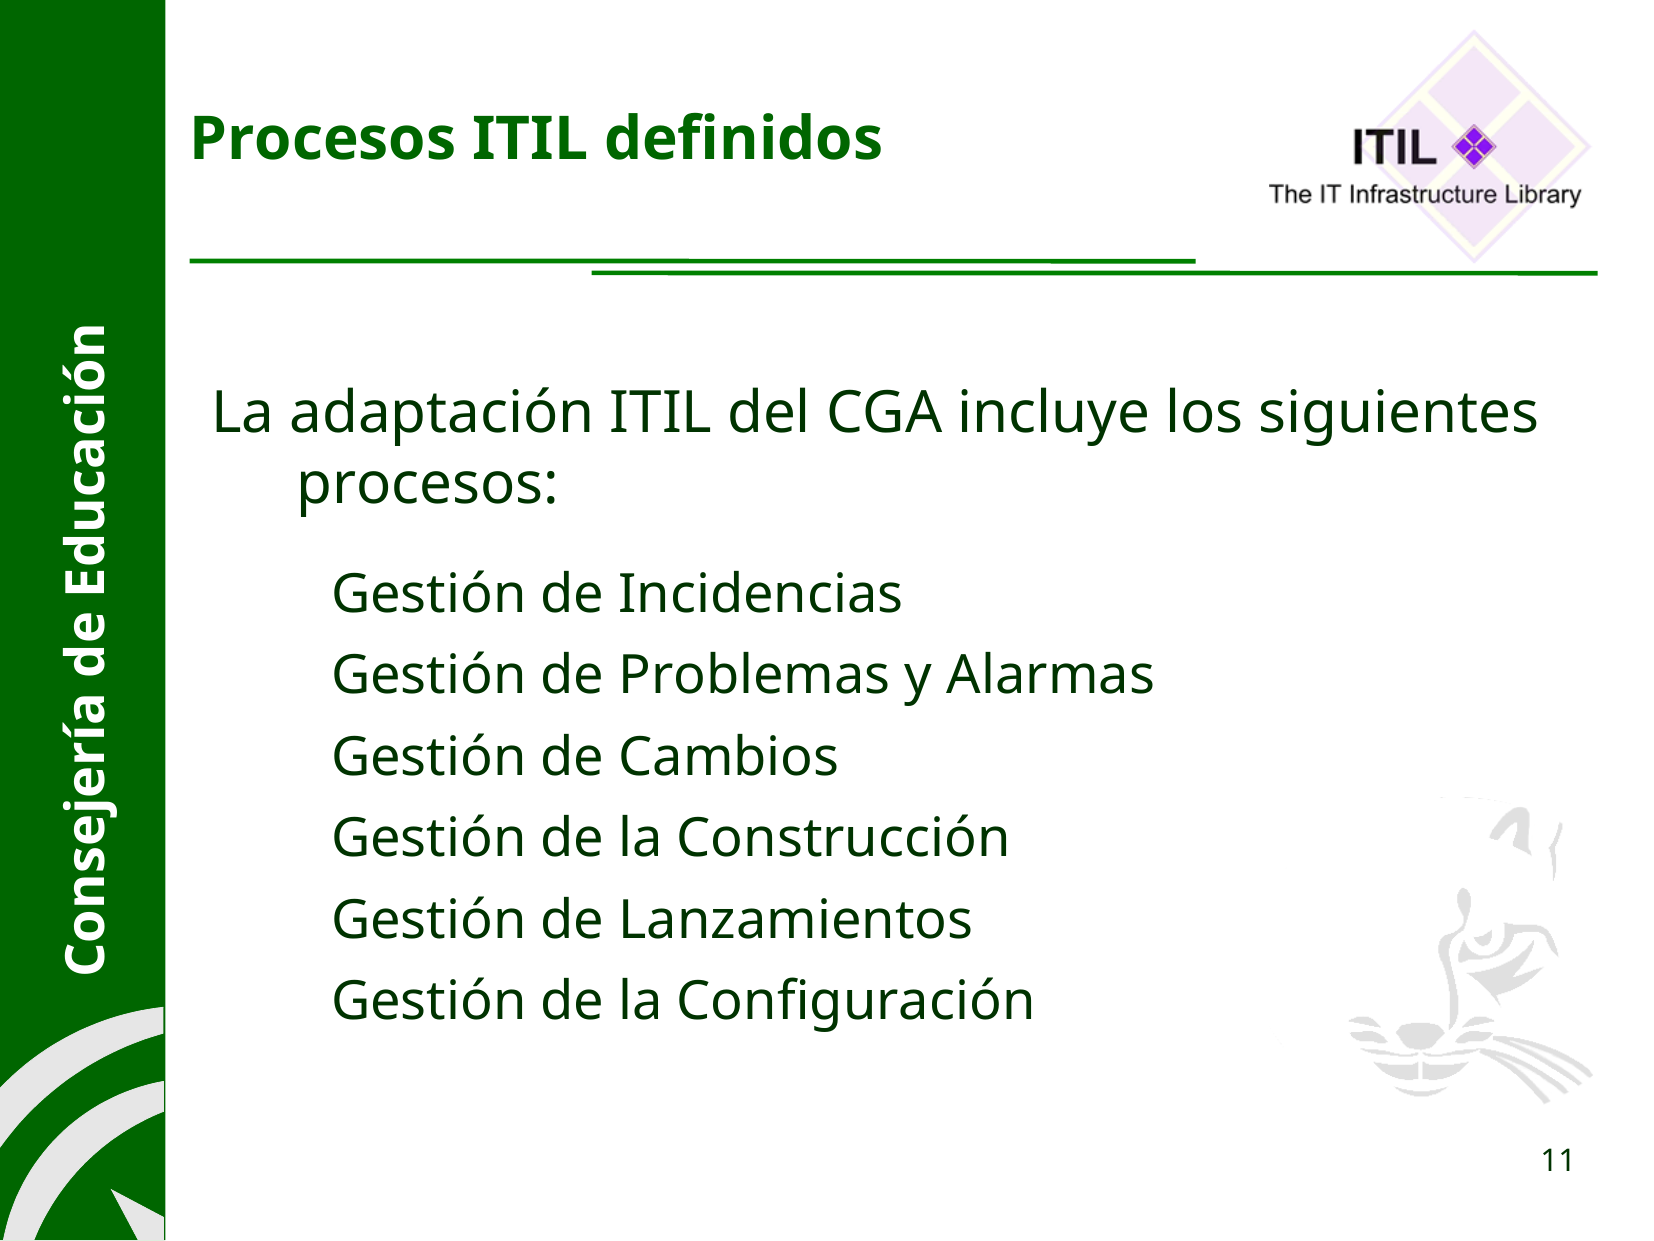

# Procesos ITIL definidos
La adaptación ITIL del CGA incluye los siguientes procesos:
Gestión de Incidencias
Gestión de Problemas y Alarmas
Gestión de Cambios
Gestión de la Construcción
Gestión de Lanzamientos
Gestión de la Configuración
11